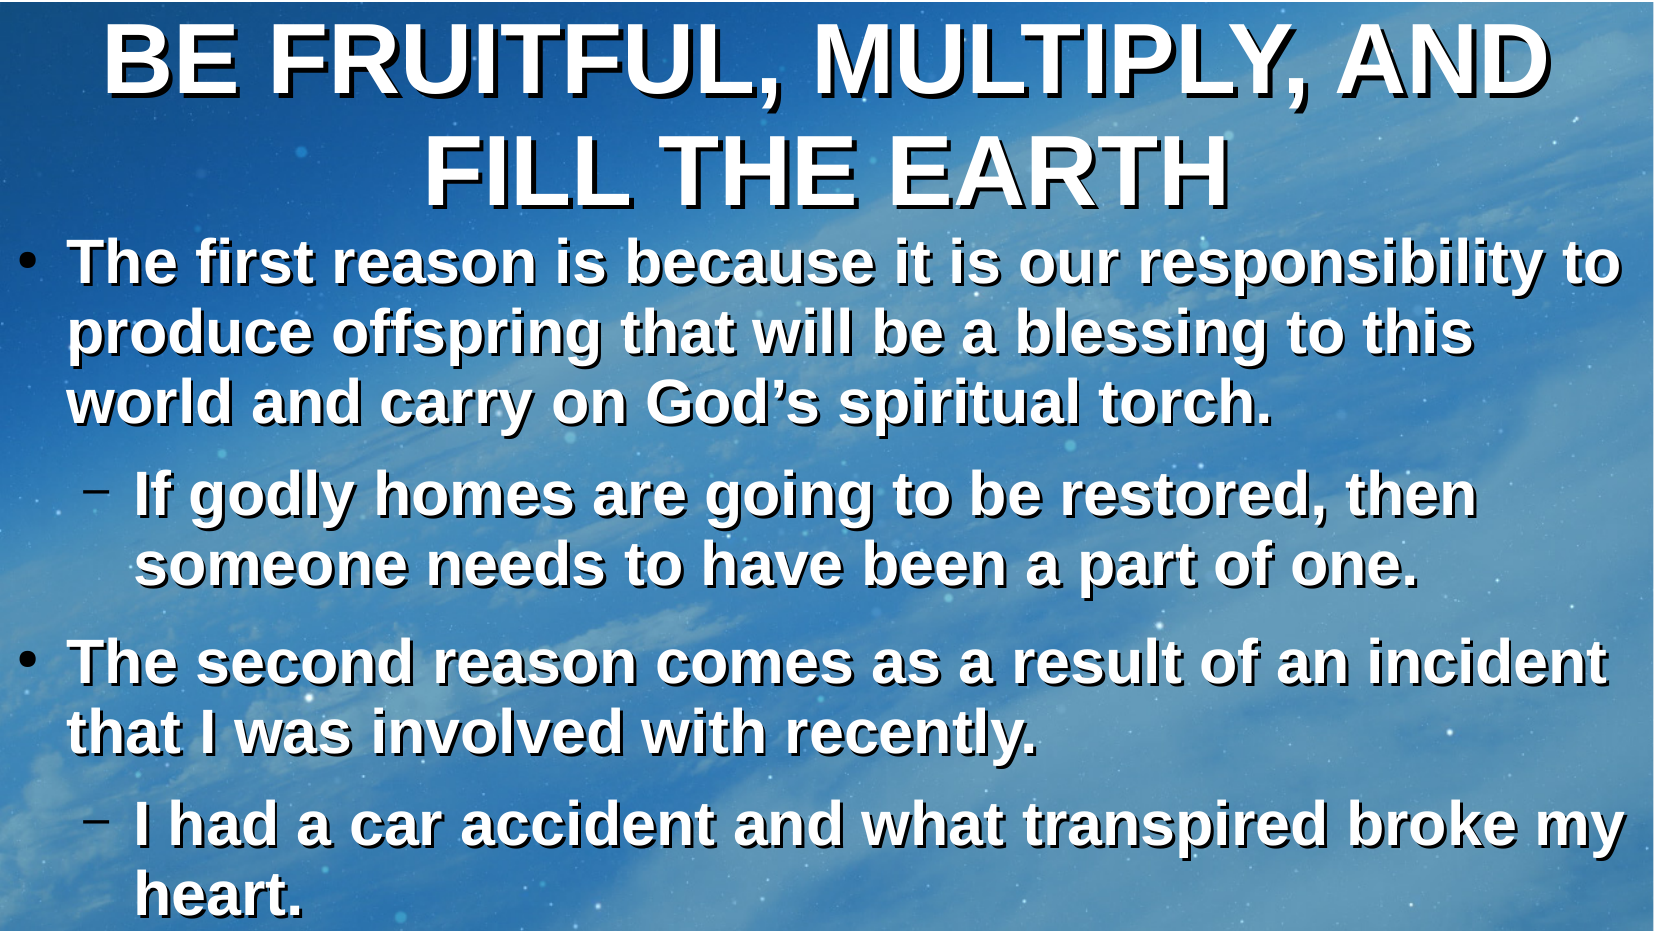

# BE FRUITFUL, MULTIPLY, AND FILL THE EARTH
The first reason is because it is our responsibility to produce offspring that will be a blessing to this world and carry on God’s spiritual torch.
If godly homes are going to be restored, then someone needs to have been a part of one.
The second reason comes as a result of an incident that I was involved with recently.
I had a car accident and what transpired broke my heart.